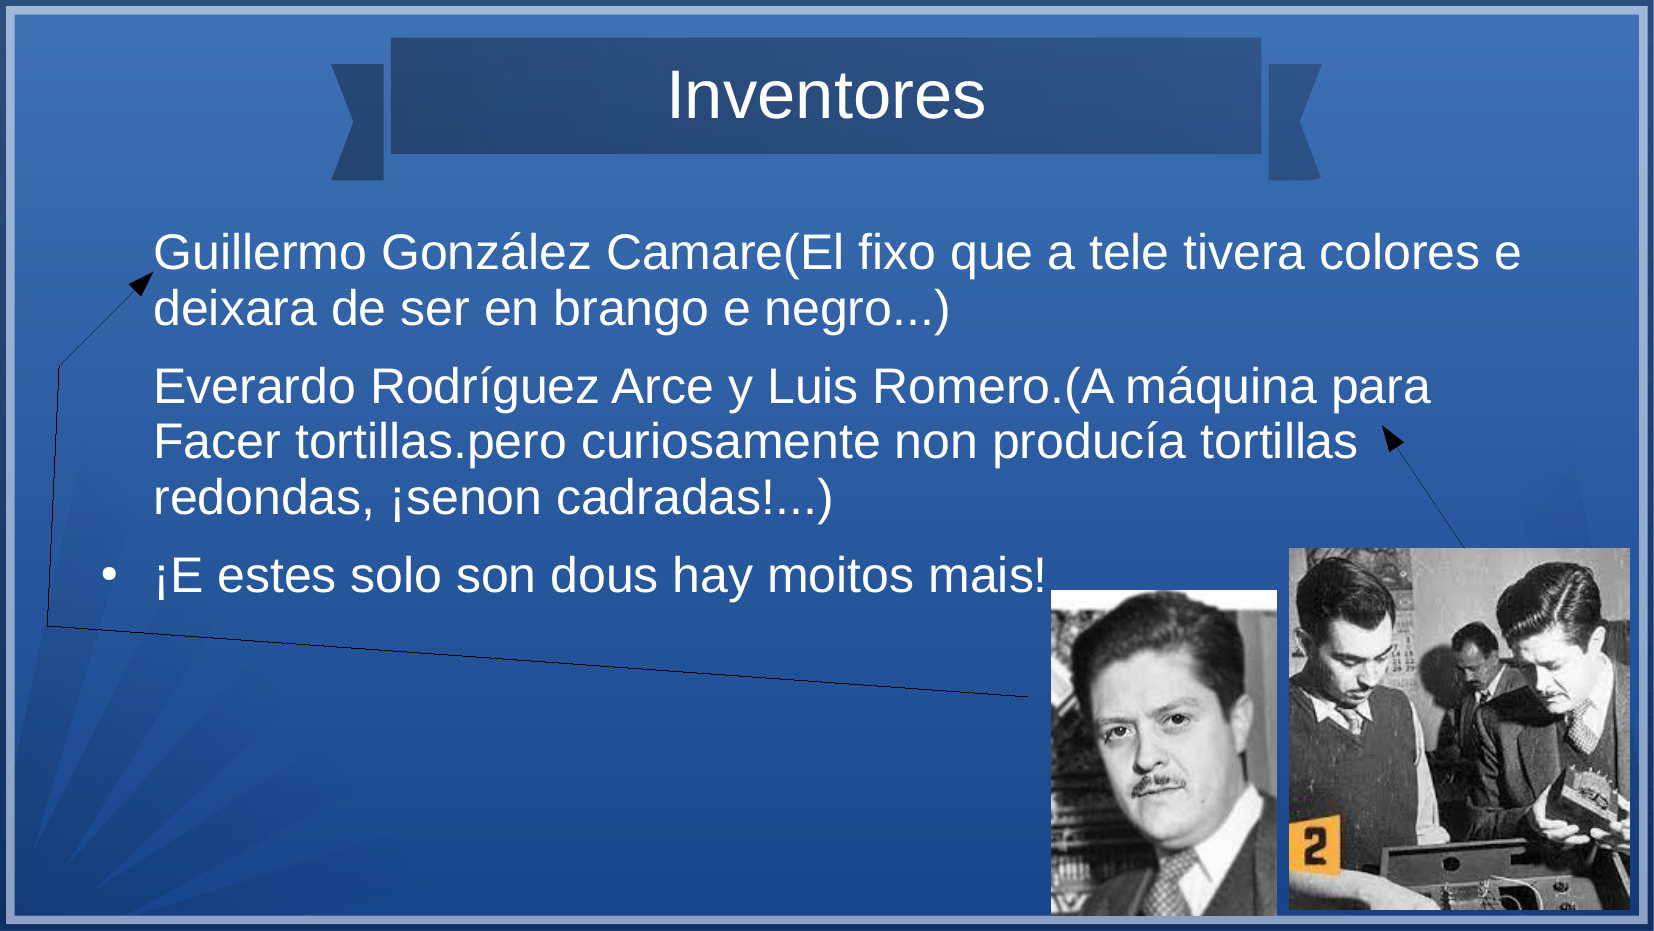

# Inventores
Guillermo González Camare(El fixo que a tele tivera colores e deixara de ser en brango e negro...)
Everardo Rodríguez Arce y Luis Romero.(A máquina para Facer tortillas.pero curiosamente non producía tortillas redondas, ¡senon cadradas!...)
¡E estes solo son dous hay moitos mais!